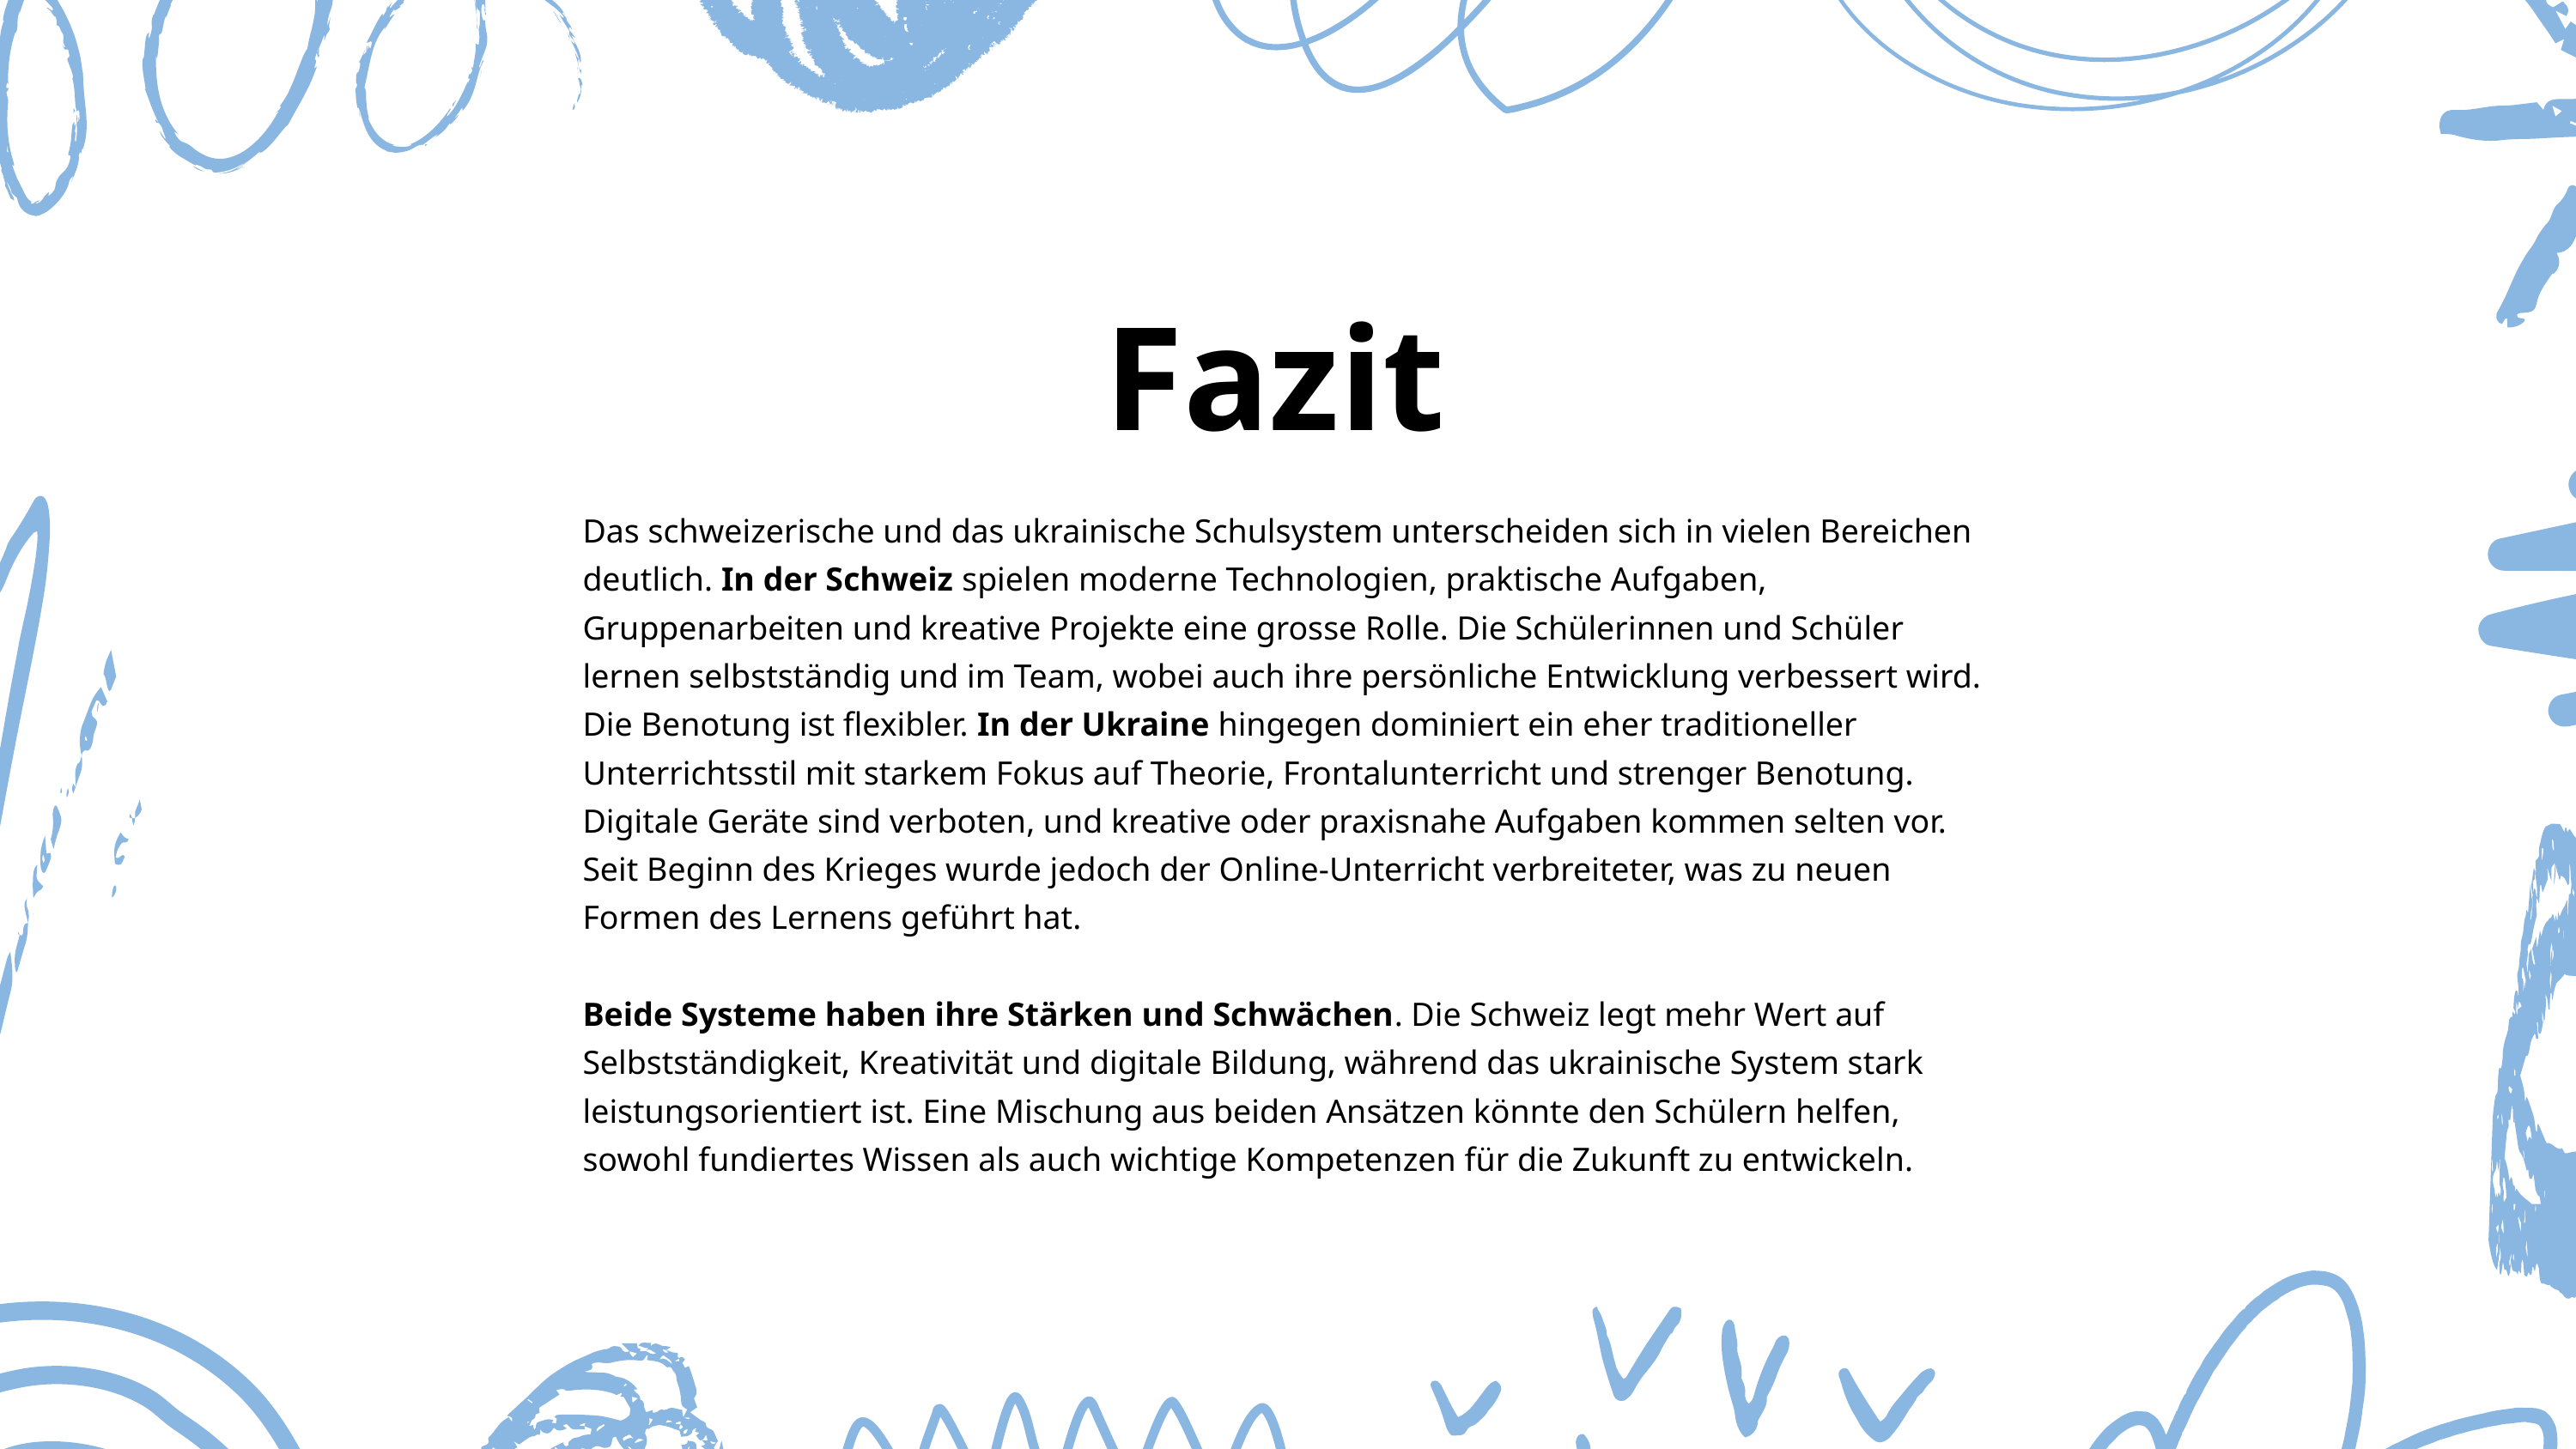

Fazit
Das schweizerische und das ukrainische Schulsystem unterscheiden sich in vielen Bereichen deutlich. In der Schweiz spielen moderne Technologien, praktische Aufgaben, Gruppenarbeiten und kreative Projekte eine grosse Rolle. Die Schülerinnen und Schüler lernen selbstständig und im Team, wobei auch ihre persönliche Entwicklung verbessert wird. Die Benotung ist flexibler. In der Ukraine hingegen dominiert ein eher traditioneller Unterrichtsstil mit starkem Fokus auf Theorie, Frontalunterricht und strenger Benotung. Digitale Geräte sind verboten, und kreative oder praxisnahe Aufgaben kommen selten vor. Seit Beginn des Krieges wurde jedoch der Online-Unterricht verbreiteter, was zu neuen Formen des Lernens geführt hat.
Beide Systeme haben ihre Stärken und Schwächen. Die Schweiz legt mehr Wert auf Selbstständigkeit, Kreativität und digitale Bildung, während das ukrainische System stark leistungsorientiert ist. Eine Mischung aus beiden Ansätzen könnte den Schülern helfen, sowohl fundiertes Wissen als auch wichtige Kompetenzen für die Zukunft zu entwickeln.